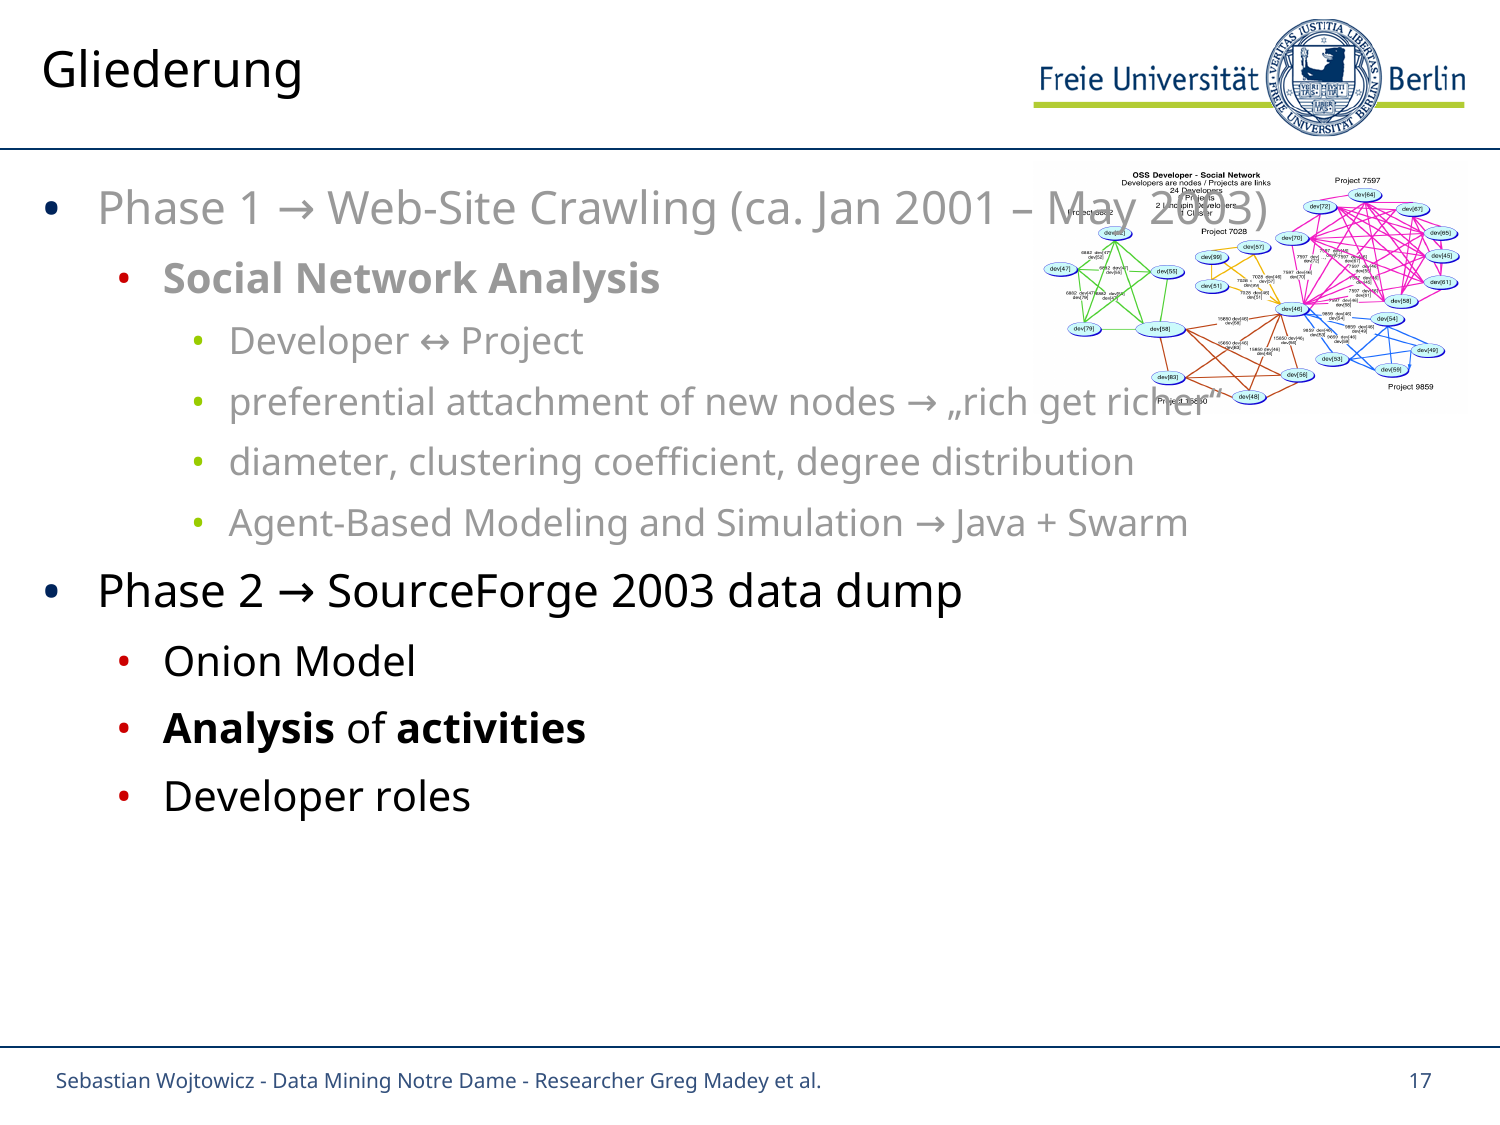

# Gliederung
Phase 1 → Web-Site Crawling (ca. Jan 2001 – May 2003)
Social Network Analysis
Developer ↔ Project
preferential attachment of new nodes → „rich get richer“
diameter, clustering coefficient, degree distribution
Agent-Based Modeling and Simulation → Java + Swarm
Phase 2 → SourceForge 2003 data dump
Onion Model
Analysis of activities
Developer roles
Sebastian Wojtowicz - Data Mining Notre Dame - Researcher Greg Madey et al.
17